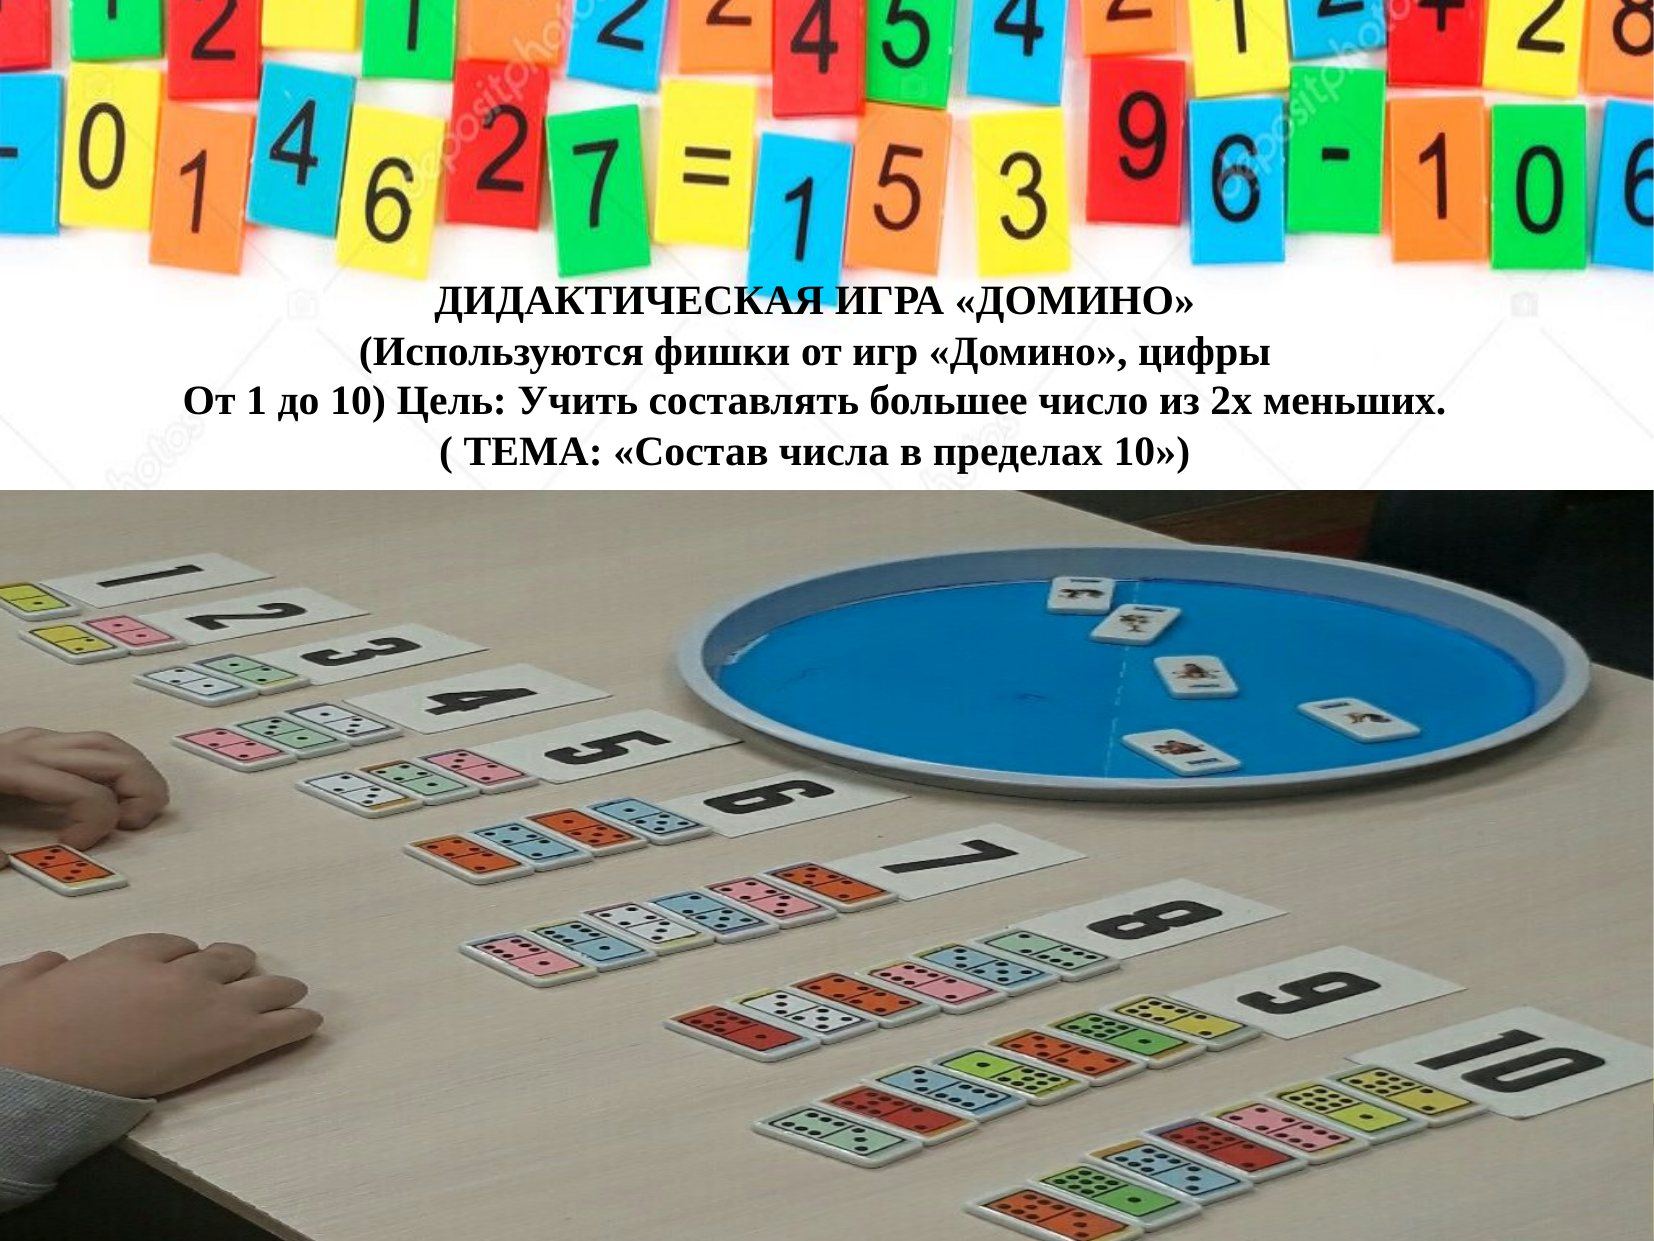

#
ДИДАКТИЧЕСКАЯ ИГРА «ДОМИНО»
(Используются фишки от игр «Домино», цифры
От 1 до 10) Цель: Учить составлять большее число из 2х меньших.
( ТЕМА: «Состав числа в пределах 10»)